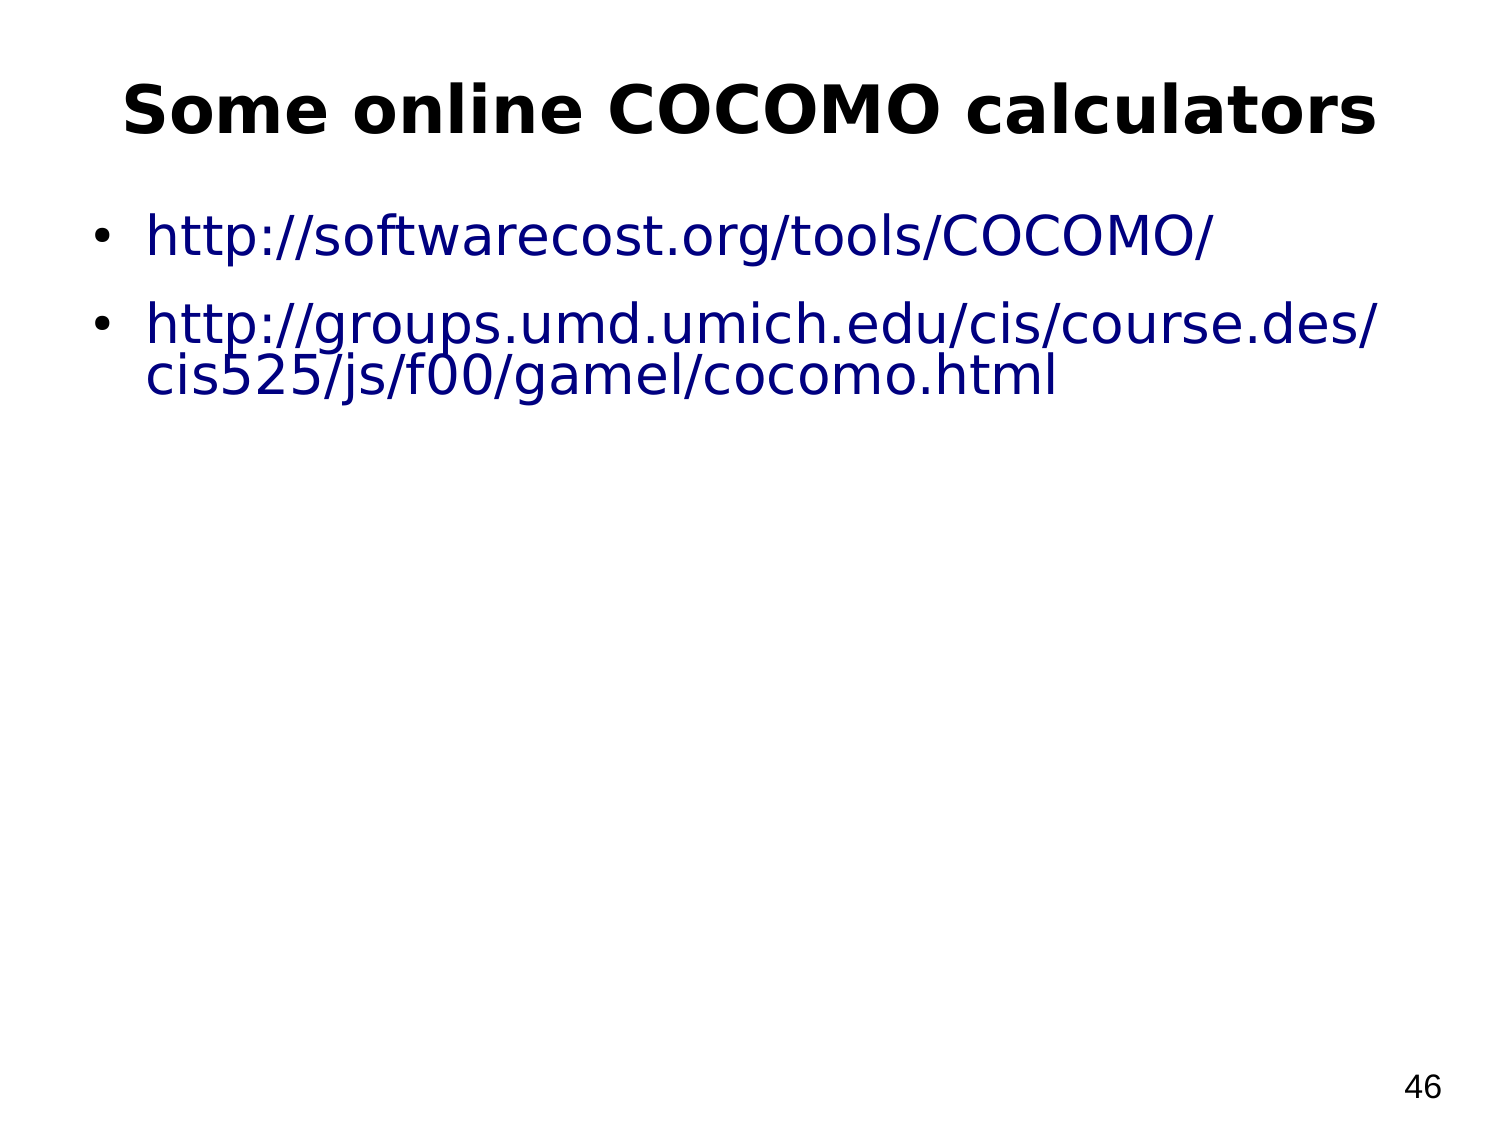

# Some online COCOMO calculators
http://softwarecost.org/tools/COCOMO/
http://groups.umd.umich.edu/cis/course.des/cis525/js/f00/gamel/cocomo.html